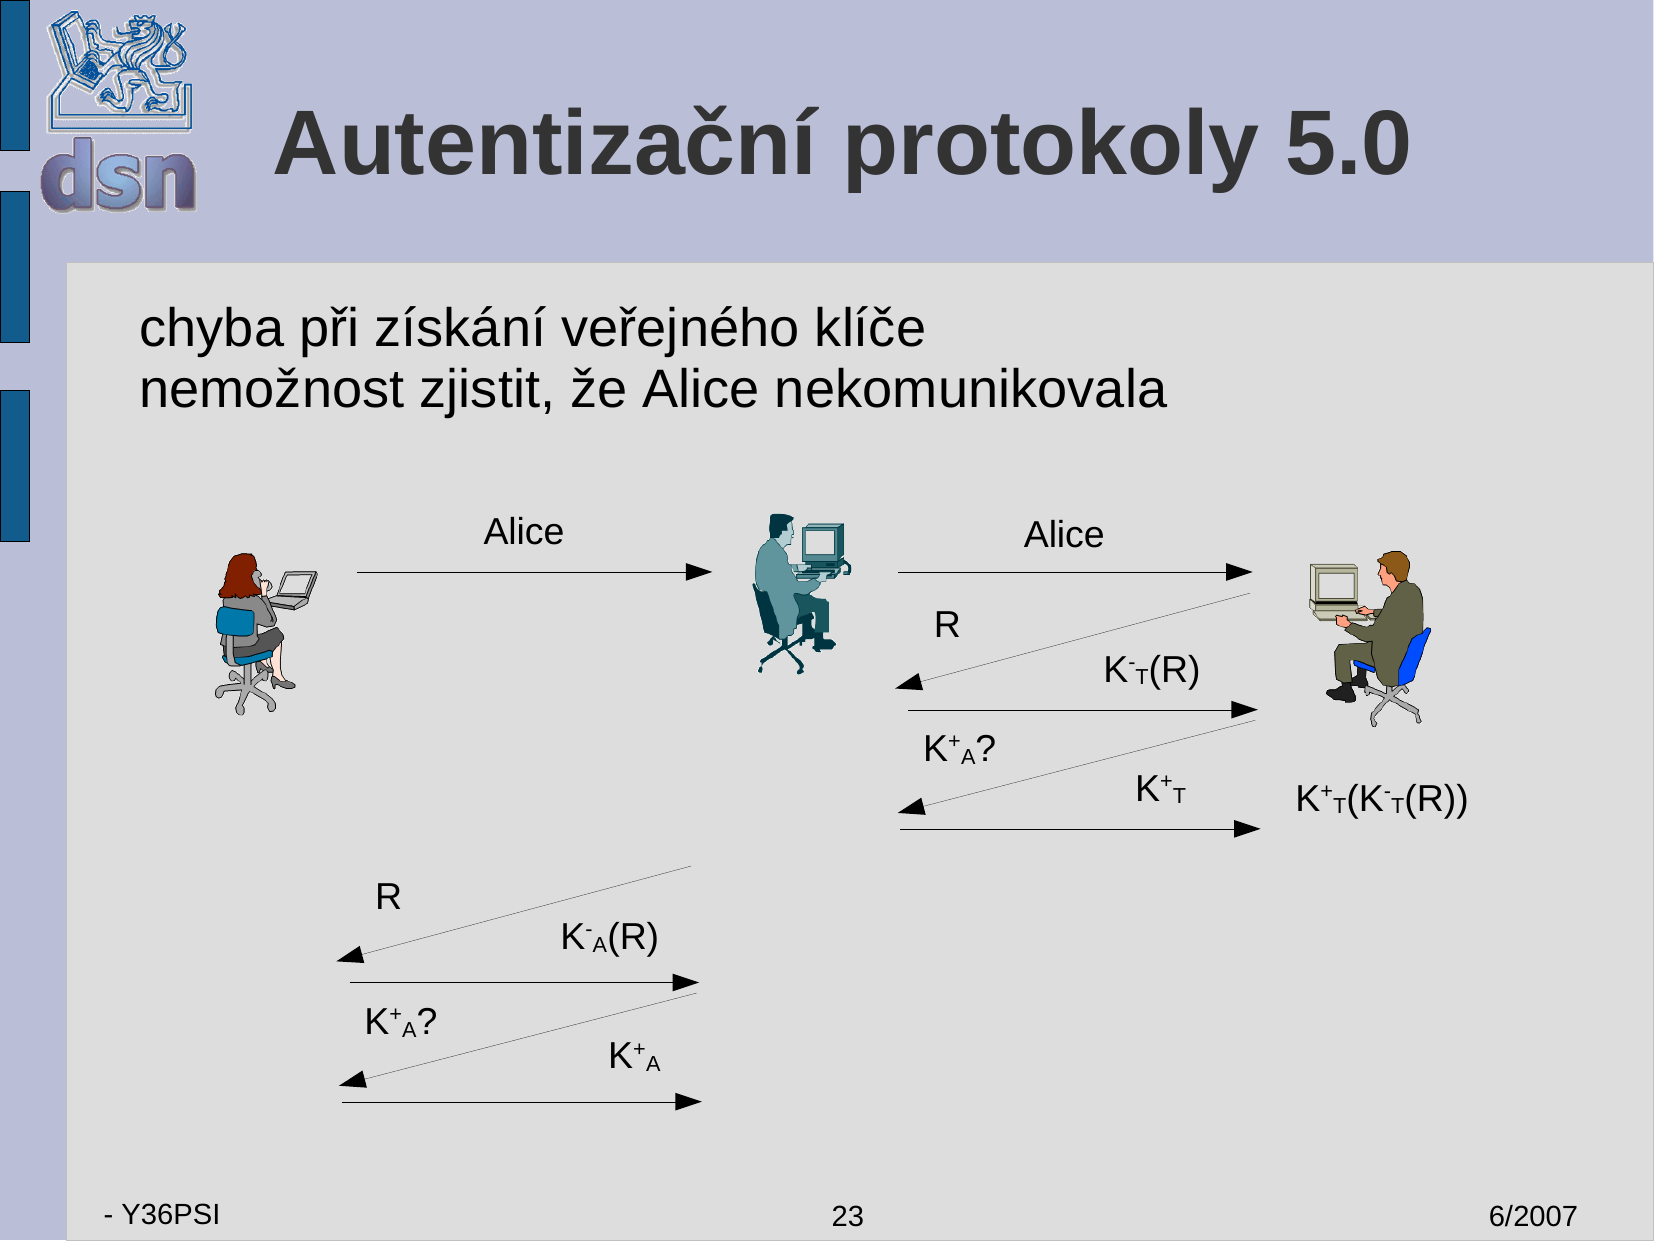

# Autentizační protokoly 5.0
chyba při získání veřejného klíče
nemožnost zjistit, že Alice nekomunikovala
Alice
Alice
R
K-T(R)
K+A?
K+T
K+T(K-T(R))
R
K-A(R)
K+A?
K+A